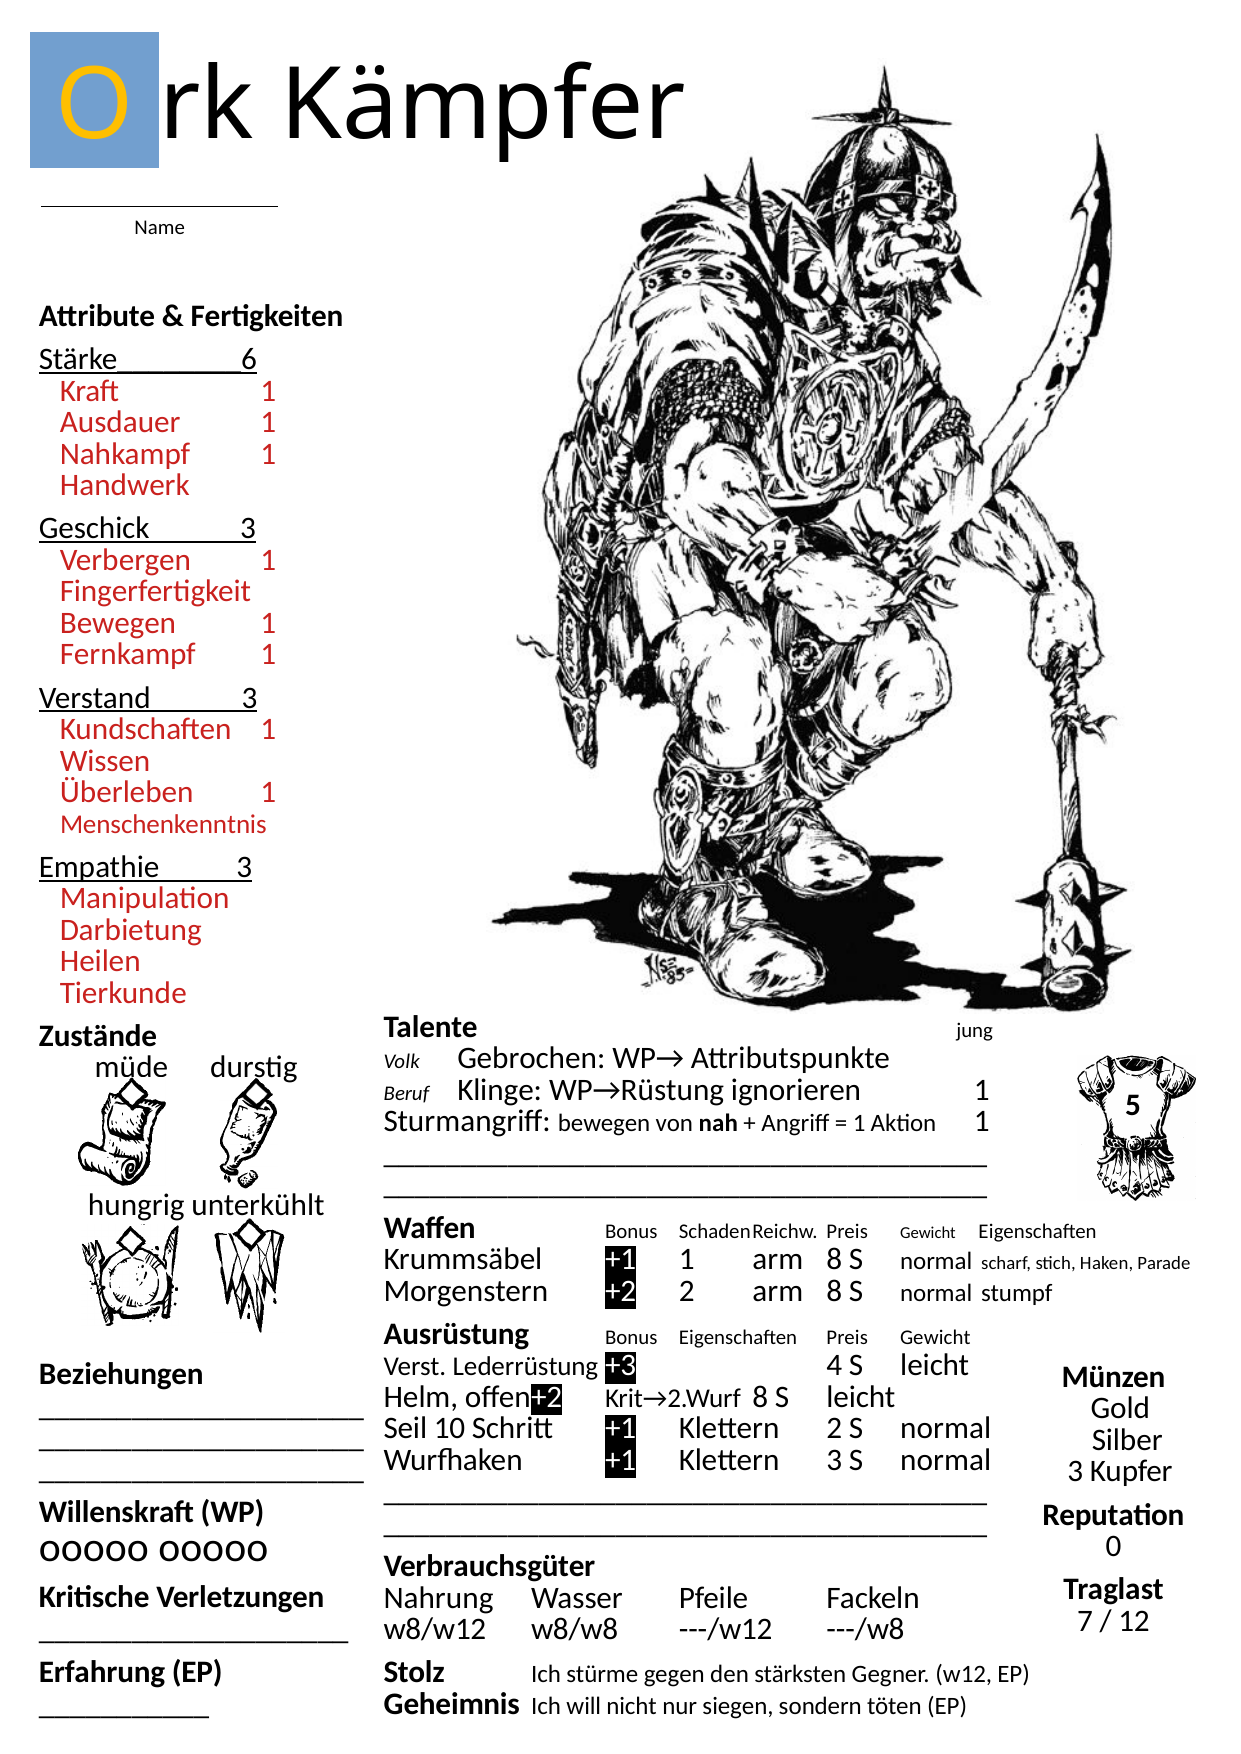

O rk Kämpfer
Name
Attribute & Fertigkeiten
Stärke________6
 Kraft		1
 Ausdauer		1
 Nahkampf	1
 Handwerk
Geschick 3
 Verbergen	1
 Fingerfertigkeit
 Bewegen		1
 Fernkampf	1
Verstand 3
 Kundschaften	1
 Wissen
 Überleben	1
 Menschenkenntnis
Empathie 3
 Manipulation
 Darbietung
 Heilen
 Tierkunde
Zustände
 müde durstig
 hungrig unterkühlt
Beziehungen
_____________________
_____________________
_____________________
Willenskraft (WP)
ooooo ooooo
Kritische Verletzungen
____________________
Erfahrung (EP)
___________
Talente						 jung
Volk	Gebrochen: WP→ Attributspunkte
Beruf	Klinge: WP→Rüstung ignorieren		1
Sturmangriff: bewegen von nah + Angriff = 1 Aktion	1
_______________________________________
_______________________________________
Waffen		Bonus	Schaden	Reichw.	Preis	Gewicht	 Eigenschaften
Krummsäbel	+1	1	arm	8 S	normal	 scharf, stich, Haken, Parade
Morgenstern	+2	2	arm	8 S	normal	 stumpf
Ausrüstung		Bonus	Eigenschaften	Preis	Gewicht
Verst. Lederrüstung	+3			4 S	leicht
Helm, offen	+2	Krit→2.Wurf	8 S	leicht
Seil 10 Schritt	+1	Klettern	2 S	normal
Wurfhaken		+1	Klettern	3 S	normal
_______________________________________
_______________________________________
Verbrauchsgüter
Nahrung	Wasser	Pfeile		Fackeln
w8/w12	w8/w8	---/w12	---/w8
Stolz		Ich stürme gegen den stärksten Gegner. (w12, EP)
Geheimnis	Ich will nicht nur siegen, sondern töten (EP)
5
Münzen
 Gold
 Silber
 3 Kupfer
Reputation
0
Traglast
7 / 12